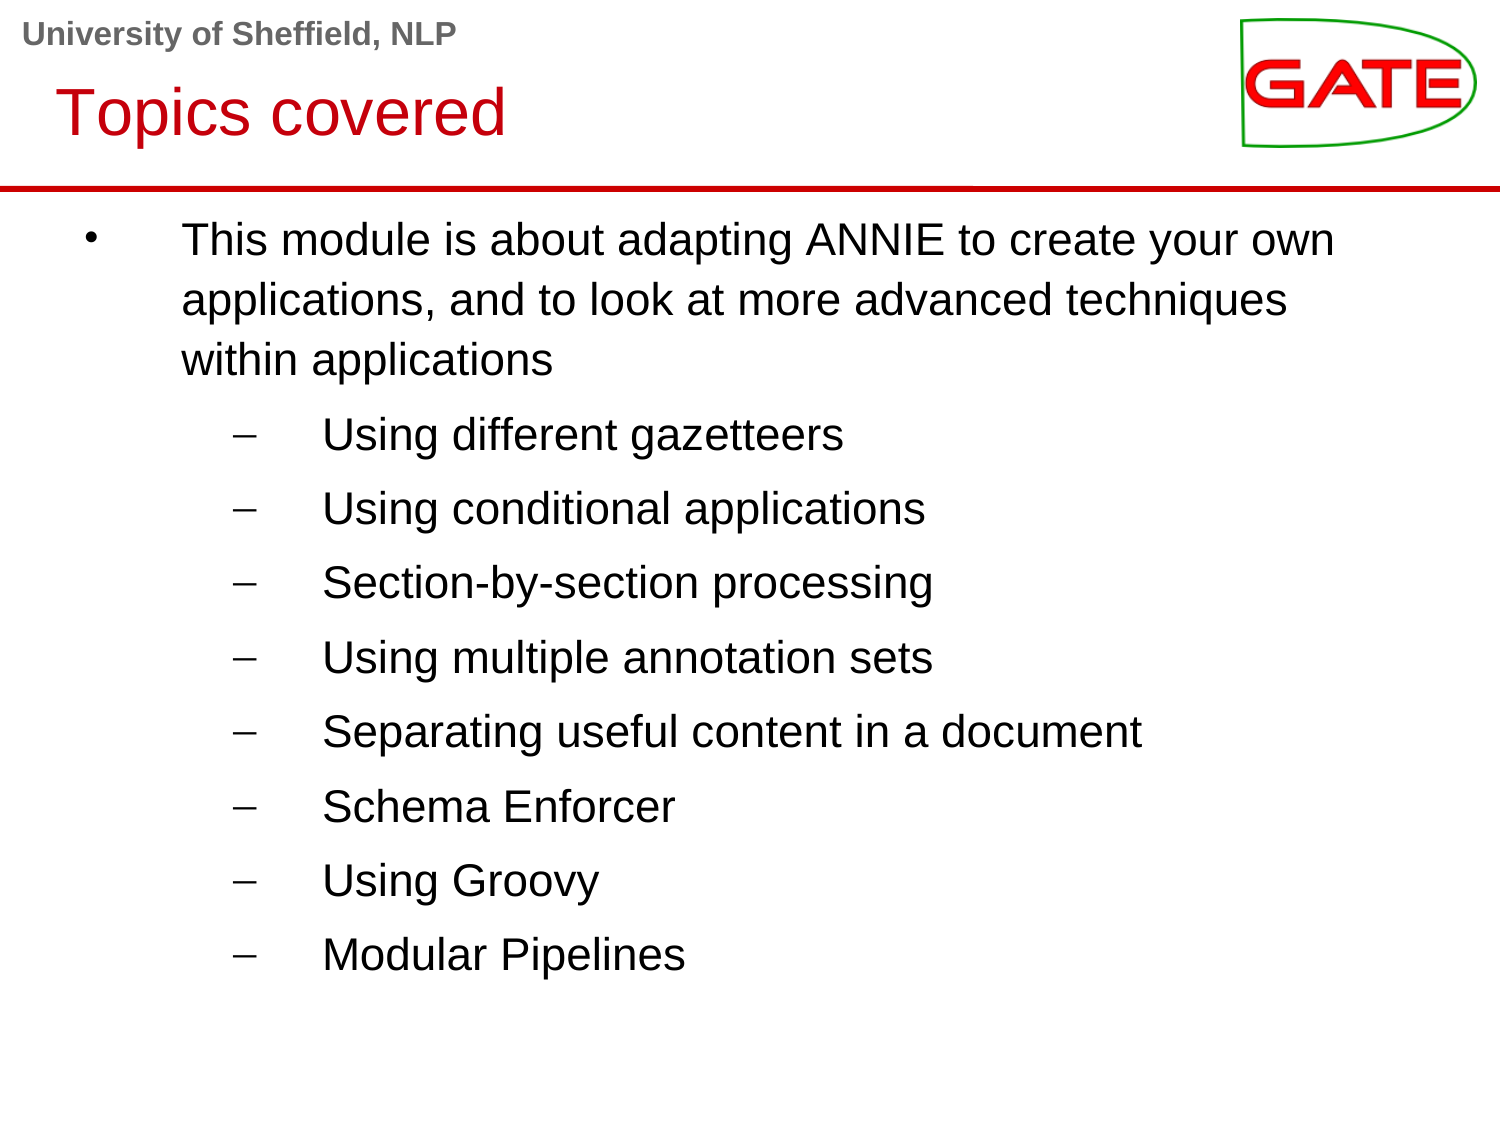

# Topics covered
This module is about adapting ANNIE to create your own applications, and to look at more advanced techniques within applications
Using different gazetteers
Using conditional applications
Section-by-section processing
Using multiple annotation sets
Separating useful content in a document
Schema Enforcer
Using Groovy
Modular Pipelines